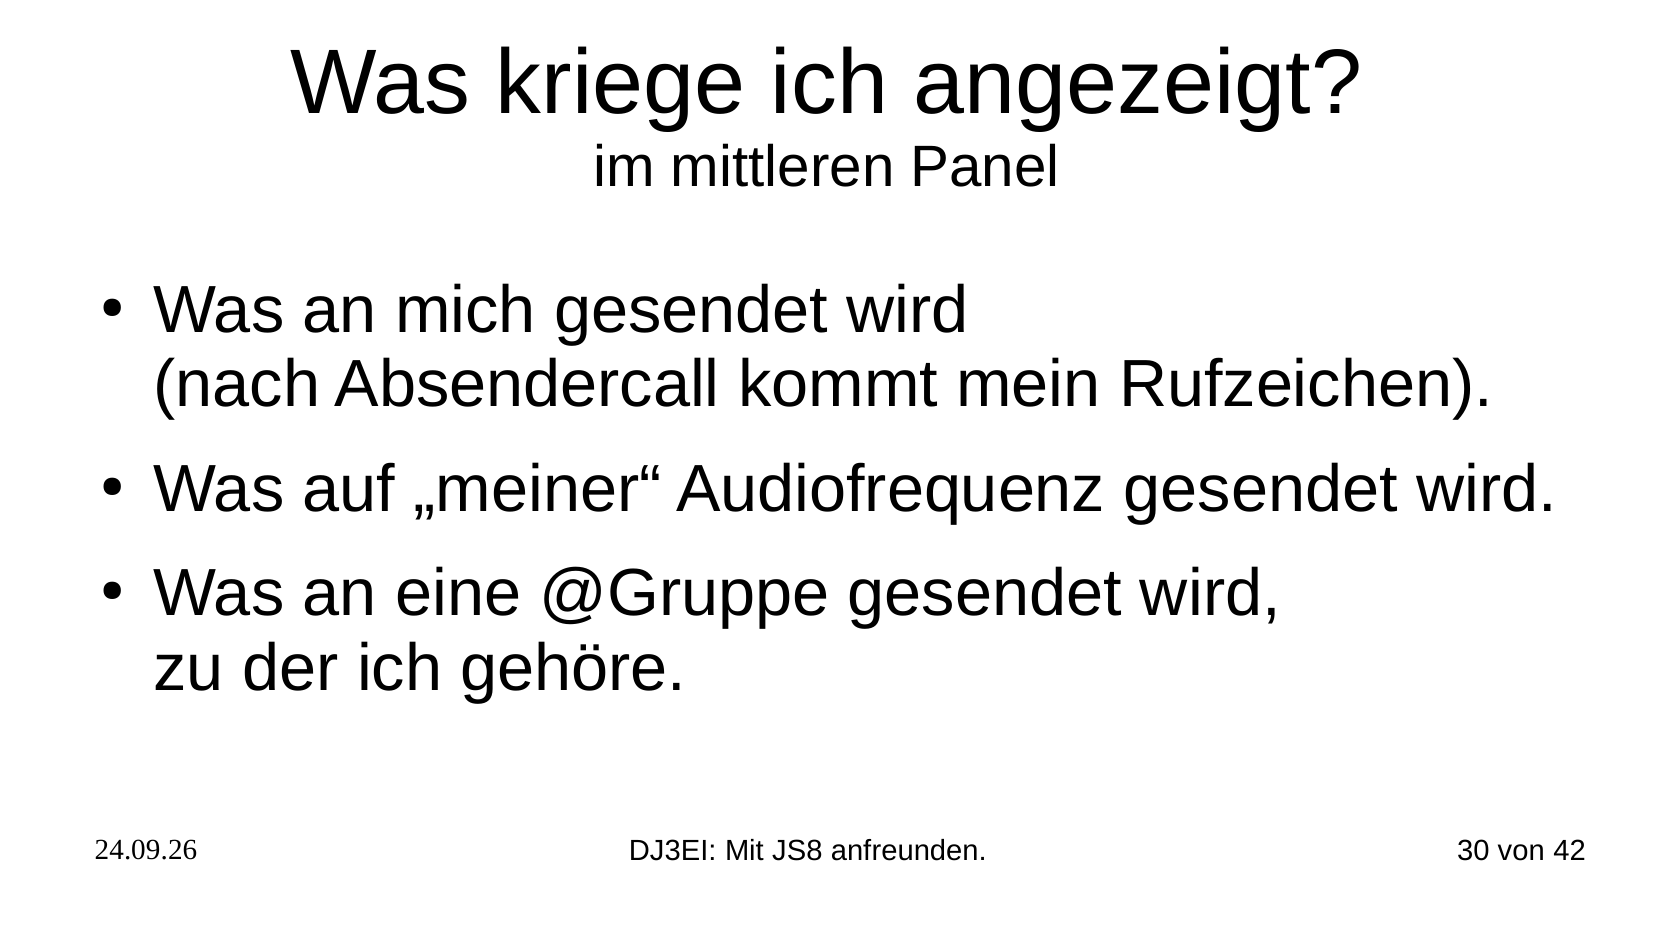

# Was kriege ich angezeigt? im mittleren Panel
Was an mich gesendet wird
(nach Absendercall kommt mein Rufzeichen).
Was auf „meiner“ Audiofrequenz gesendet wird.
Was an eine @Gruppe gesendet wird,
zu der ich gehöre.
30